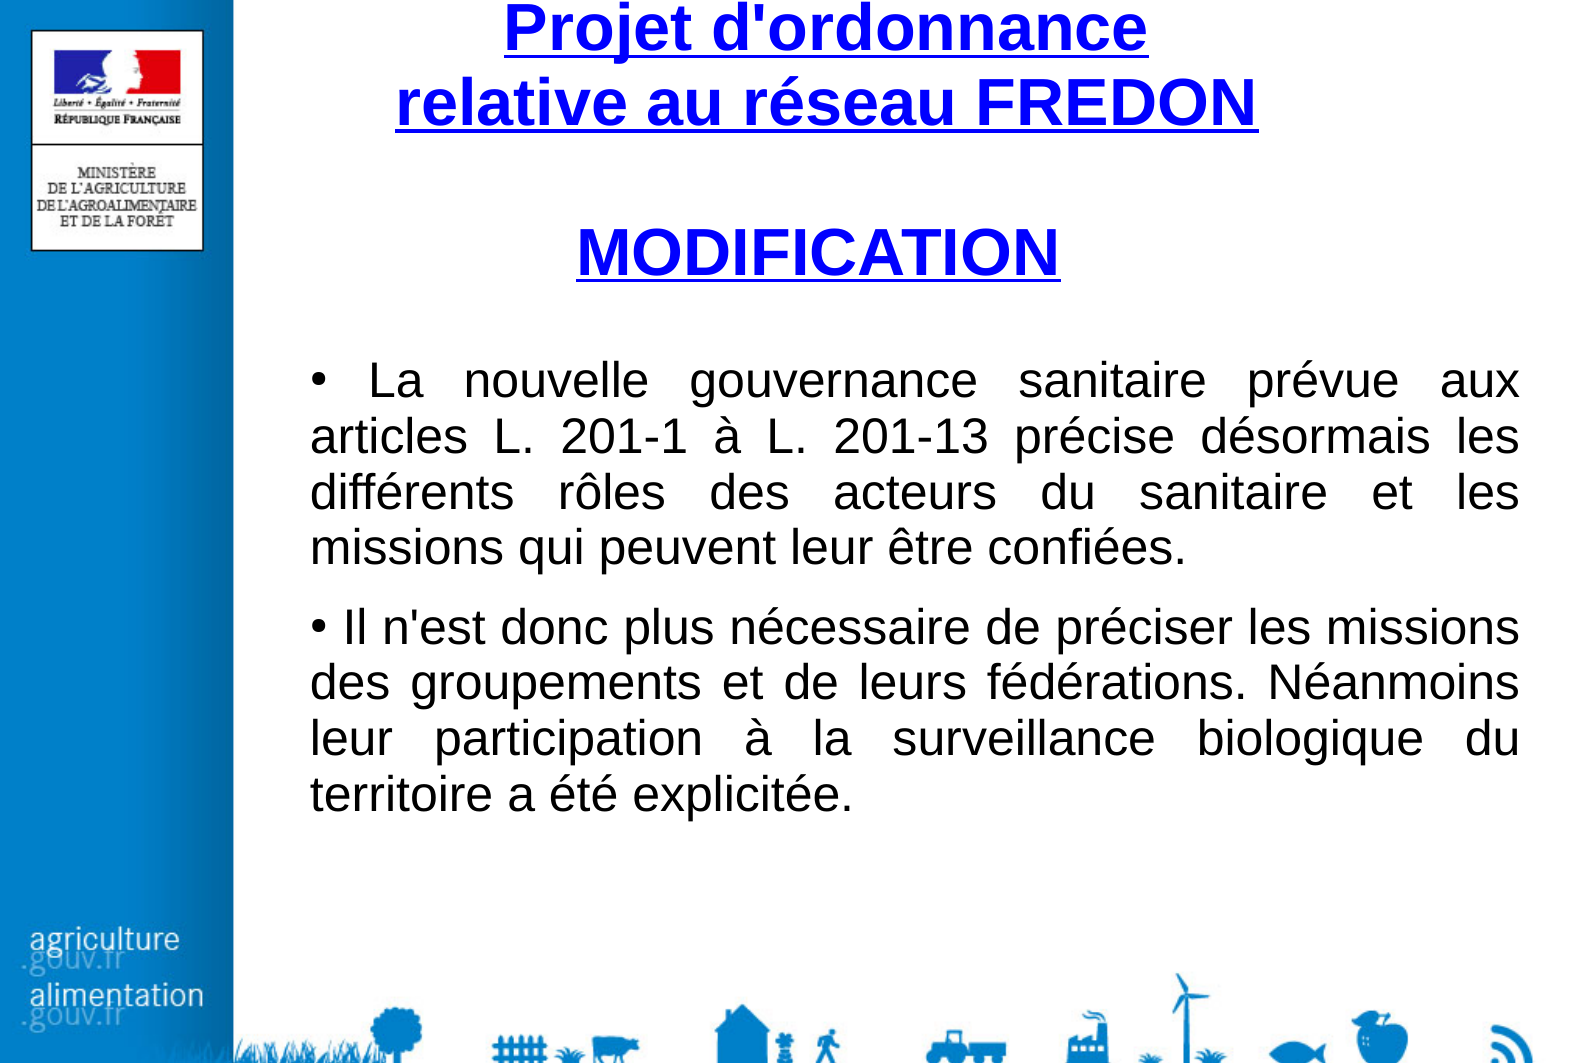

# Projet d'ordonnance relative au réseau FREDON MODIFICATION
 La nouvelle gouvernance sanitaire prévue aux articles L. 201-1 à L. 201-13 précise désormais les différents rôles des acteurs du sanitaire et les missions qui peuvent leur être confiées.
 Il n'est donc plus nécessaire de préciser les missions des groupements et de leurs fédérations. Néanmoins leur participation à la surveillance biologique du territoire a été explicitée.